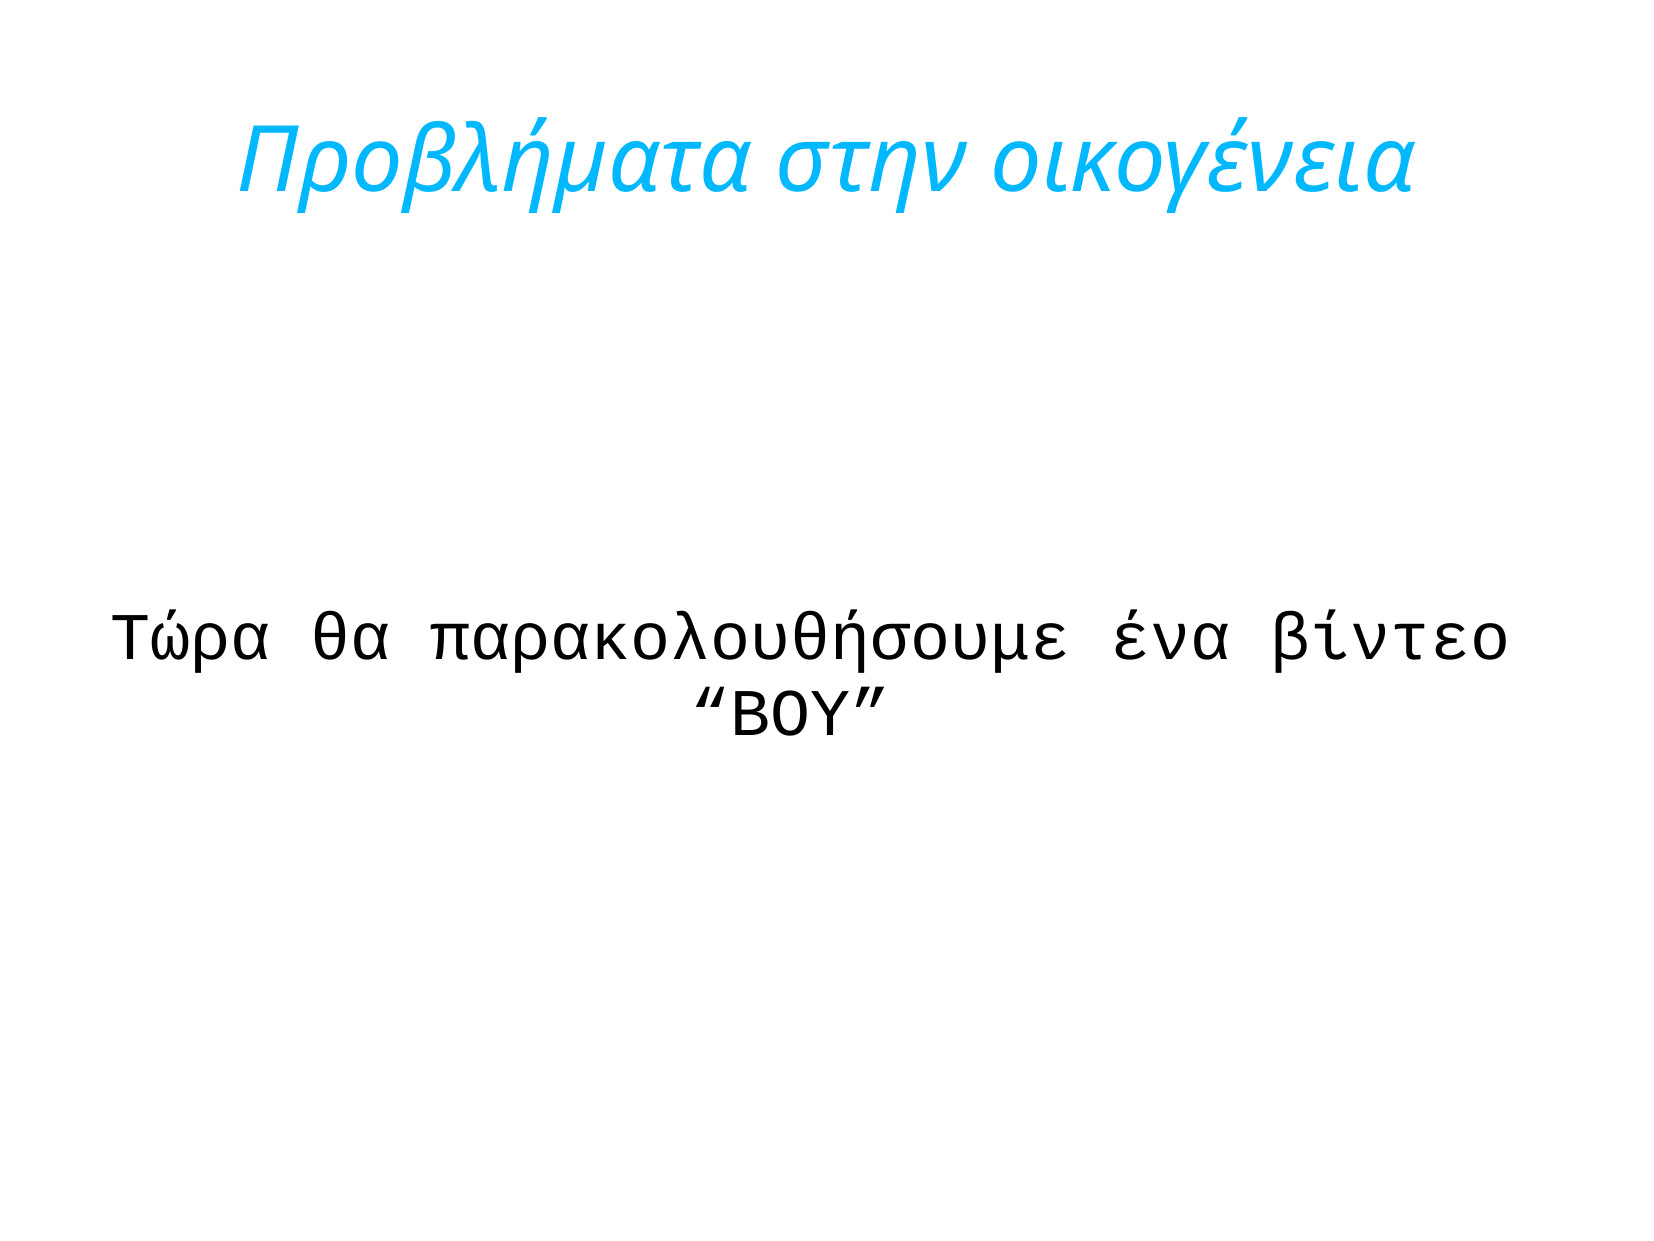

# Προβλήματα στην οικογένεια
Τώρα θα παρακολουθήσουμε ένα βίντεο
“ΒOY”